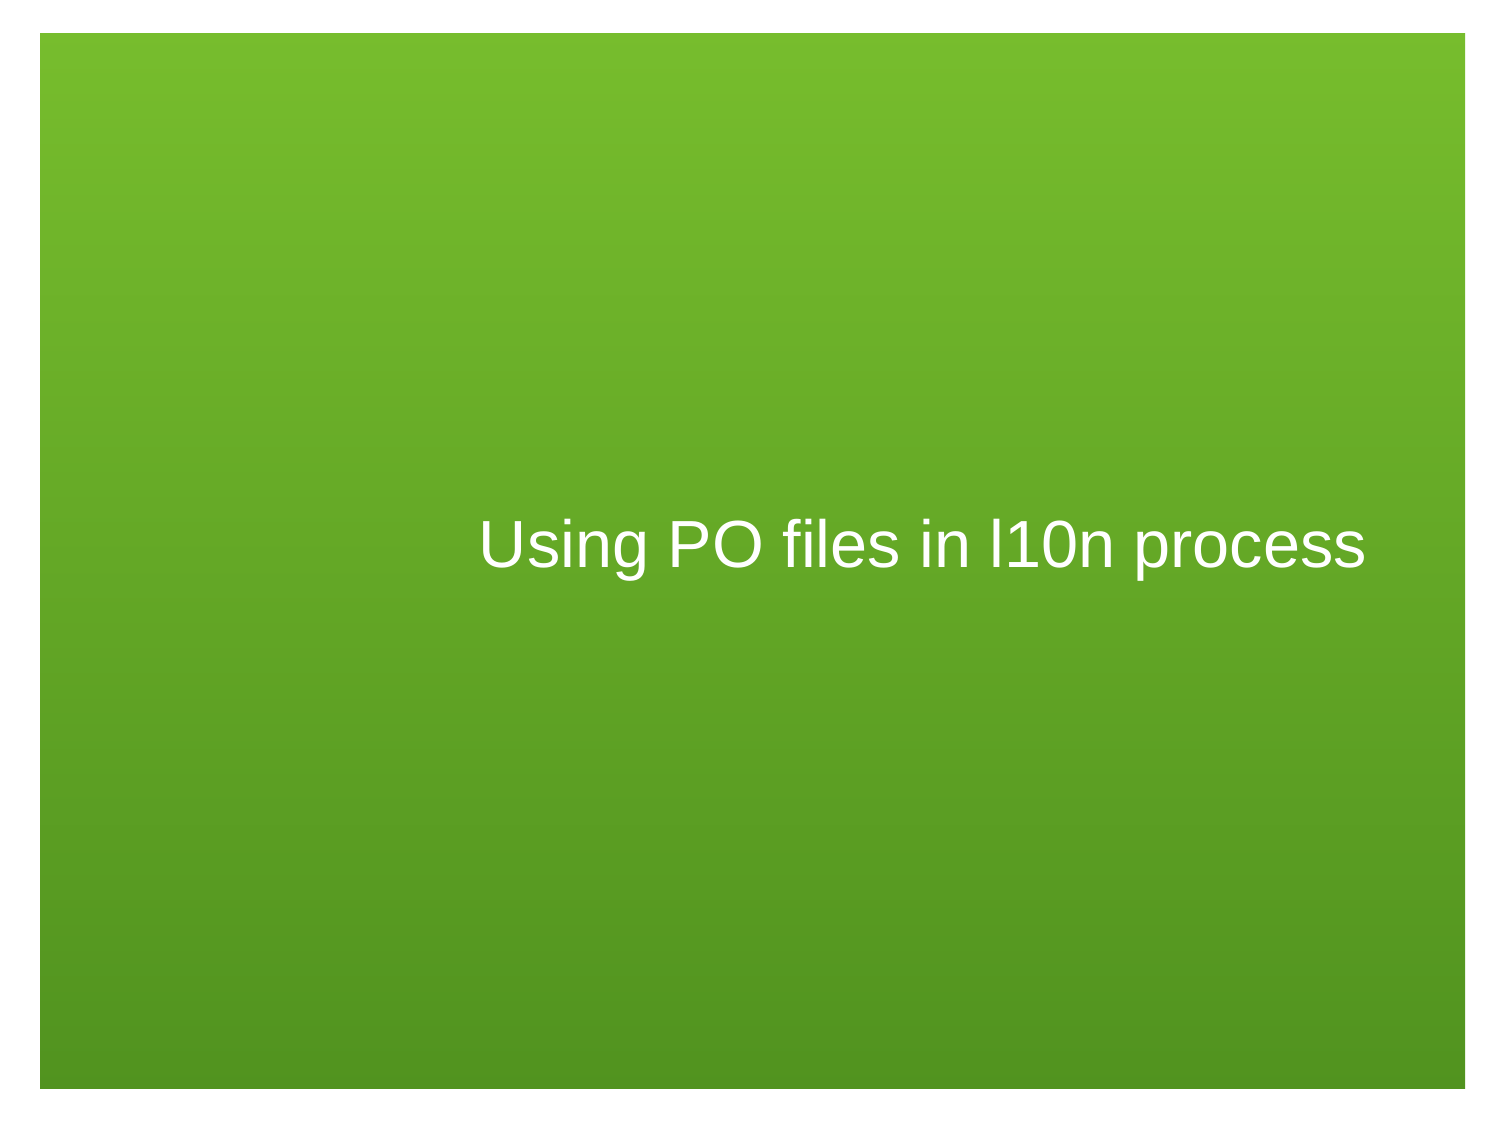

# Using PO files in l10n process